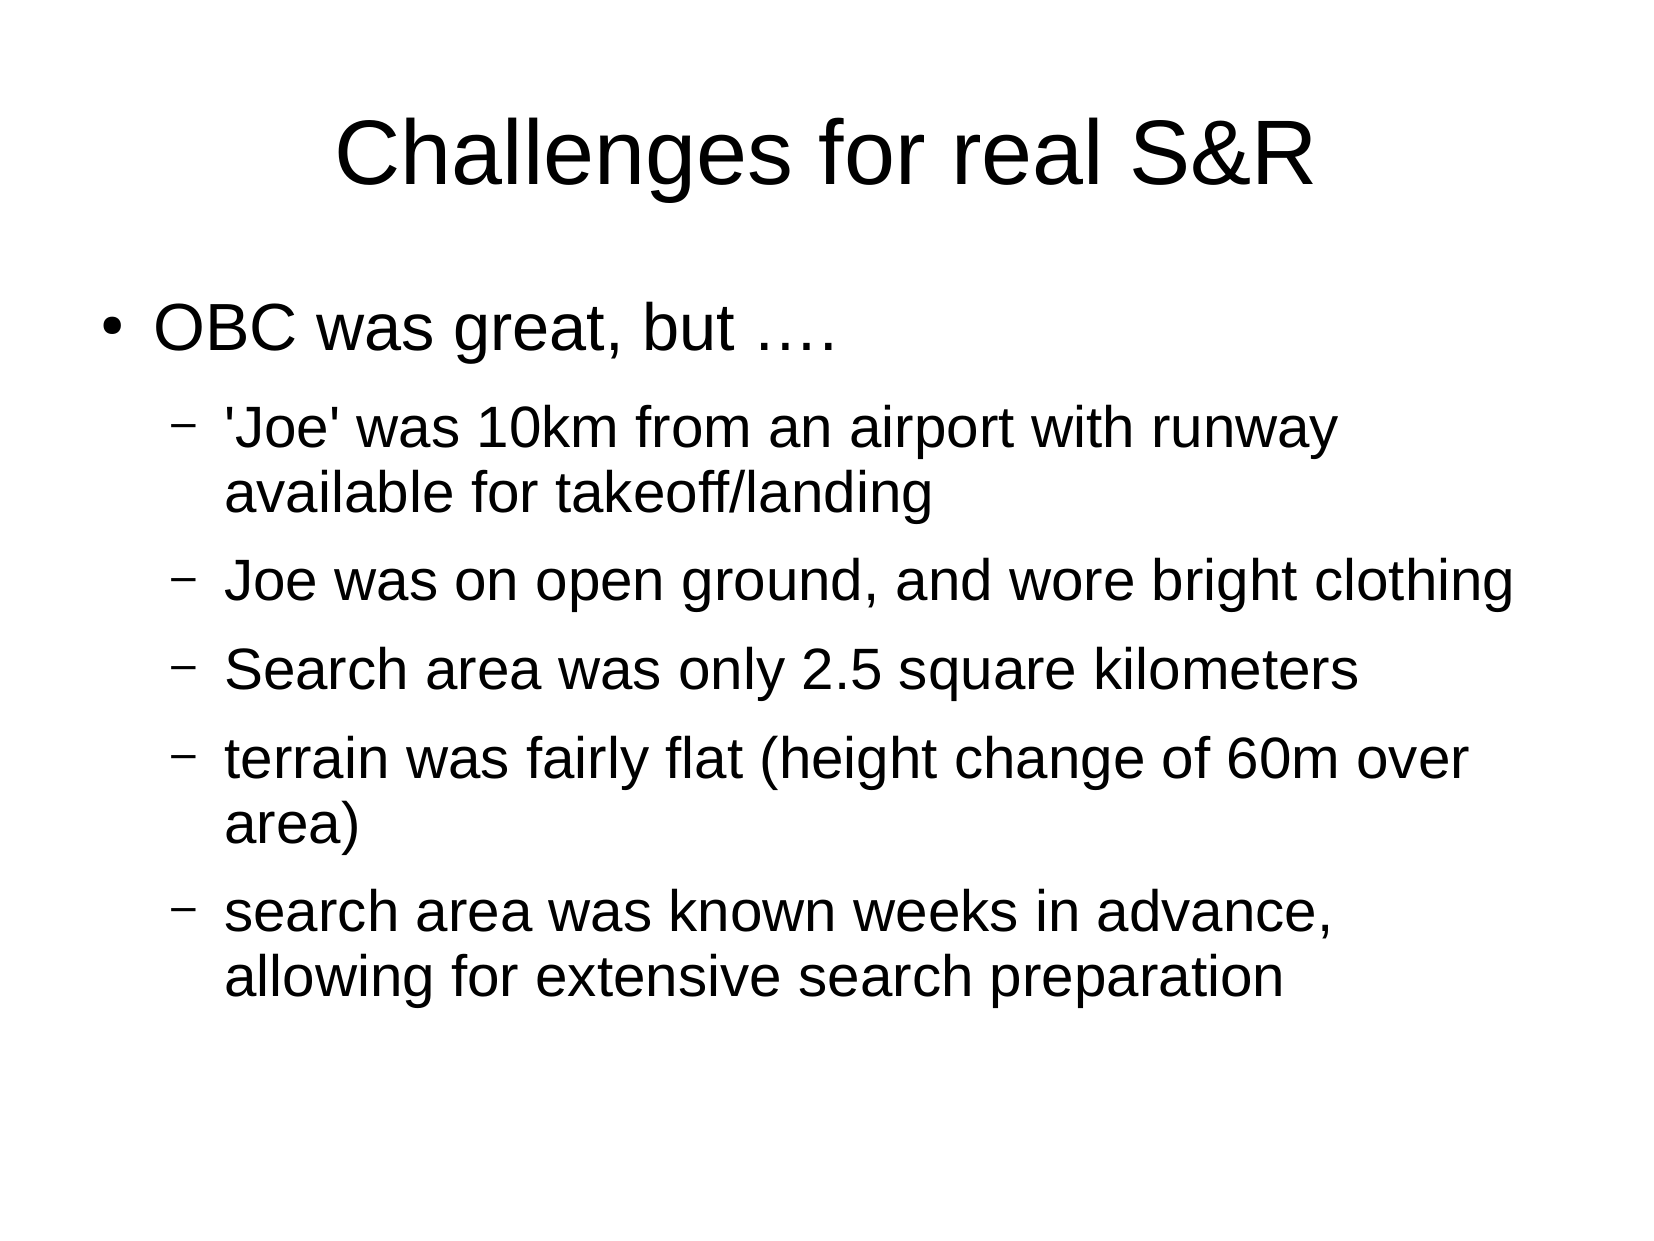

# Challenges for real S&R
OBC was great, but ….
'Joe' was 10km from an airport with runway available for takeoff/landing
Joe was on open ground, and wore bright clothing
Search area was only 2.5 square kilometers
terrain was fairly flat (height change of 60m over area)
search area was known weeks in advance, allowing for extensive search preparation